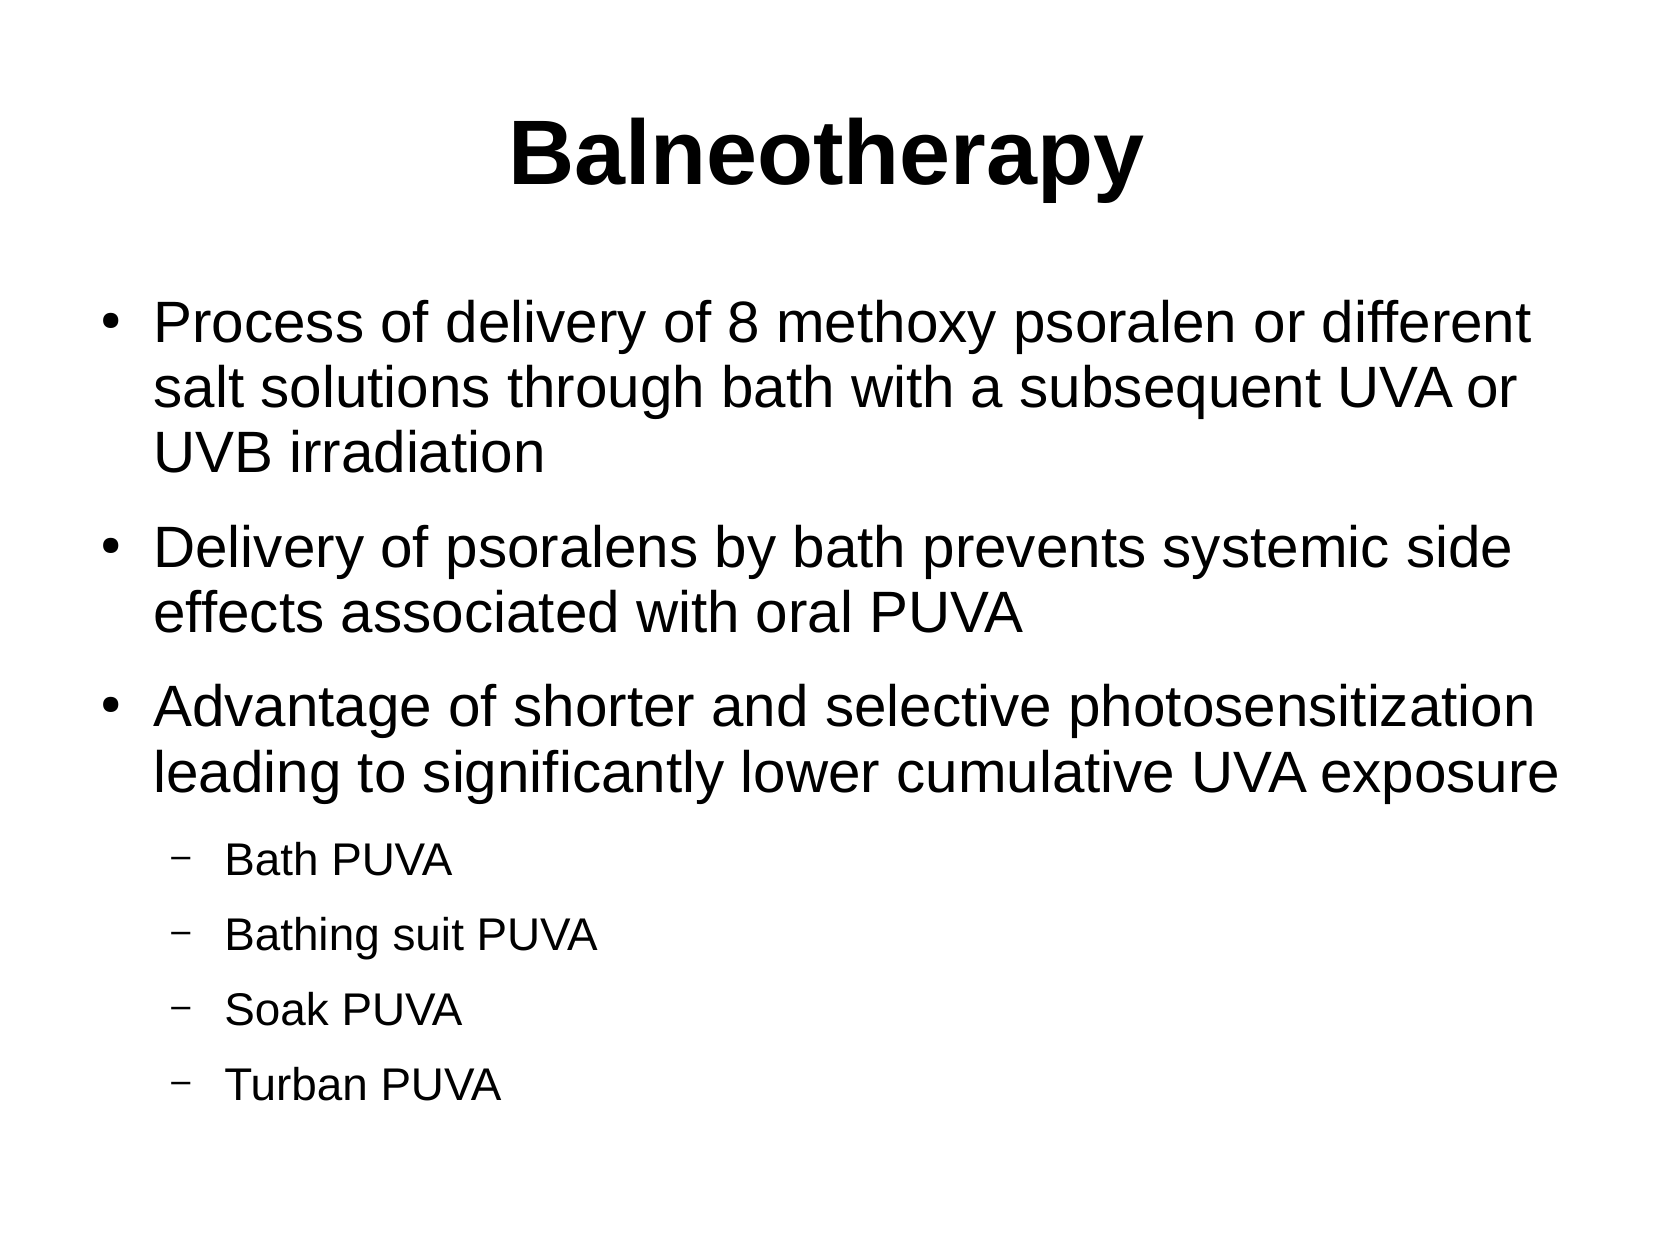

# Balneotherapy
Process of delivery of 8 methoxy psoralen or different salt solutions through bath with a subsequent UVA or UVB irradiation
Delivery of psoralens by bath prevents systemic side effects associated with oral PUVA
Advantage of shorter and selective photosensitization leading to significantly lower cumulative UVA exposure
Bath PUVA
Bathing suit PUVA
Soak PUVA
Turban PUVA